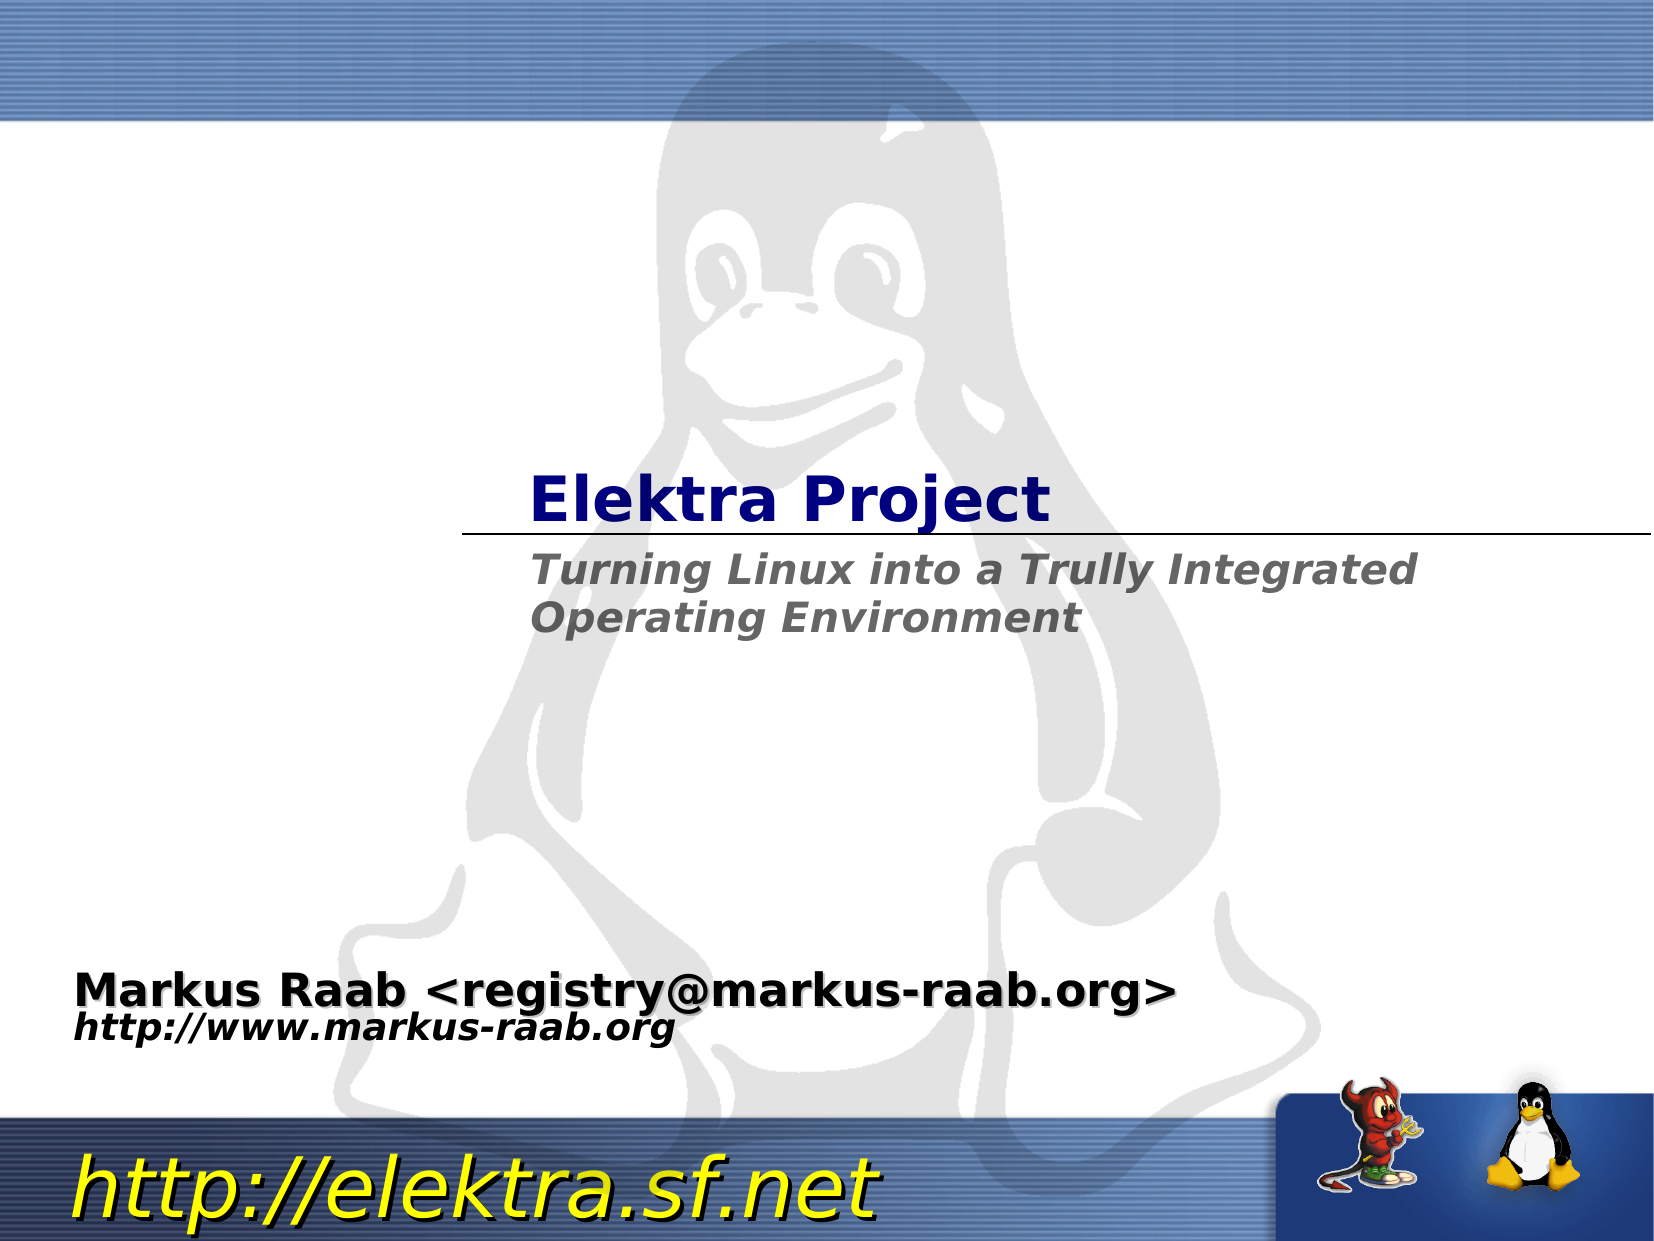

Elektra Project
Turning Linux into a Trully Integrated Operating Environment
Markus Raab <registry@markus-raab.org>
http://www.markus-raab.org